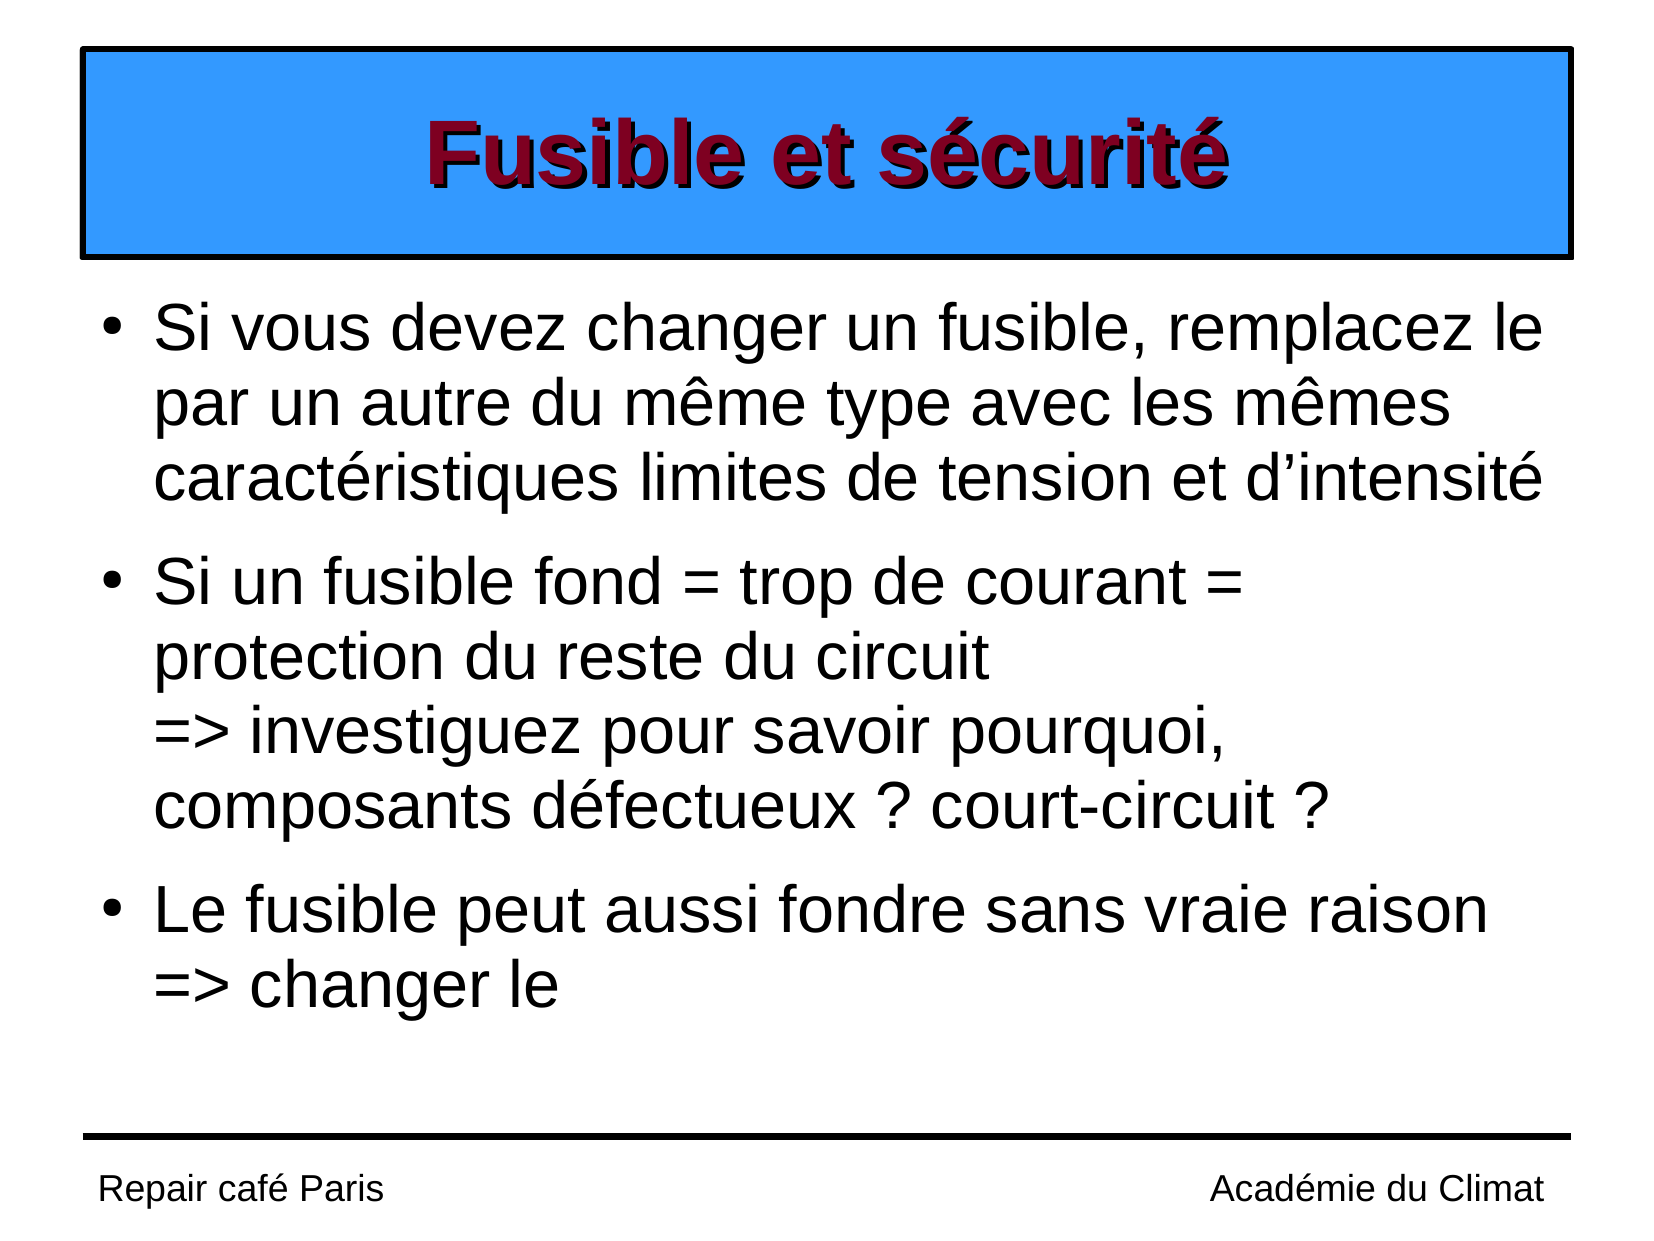

# Fusible et sécurité
Si vous devez changer un fusible, remplacez le par un autre du même type avec les mêmes caractéristiques limites de tension et d’intensité
Si un fusible fond = trop de courant = protection du reste du circuit
=> investiguez pour savoir pourquoi, composants défectueux ? court-circuit ?
Le fusible peut aussi fondre sans vraie raison => changer le
Repair café Paris	Académie du Climat